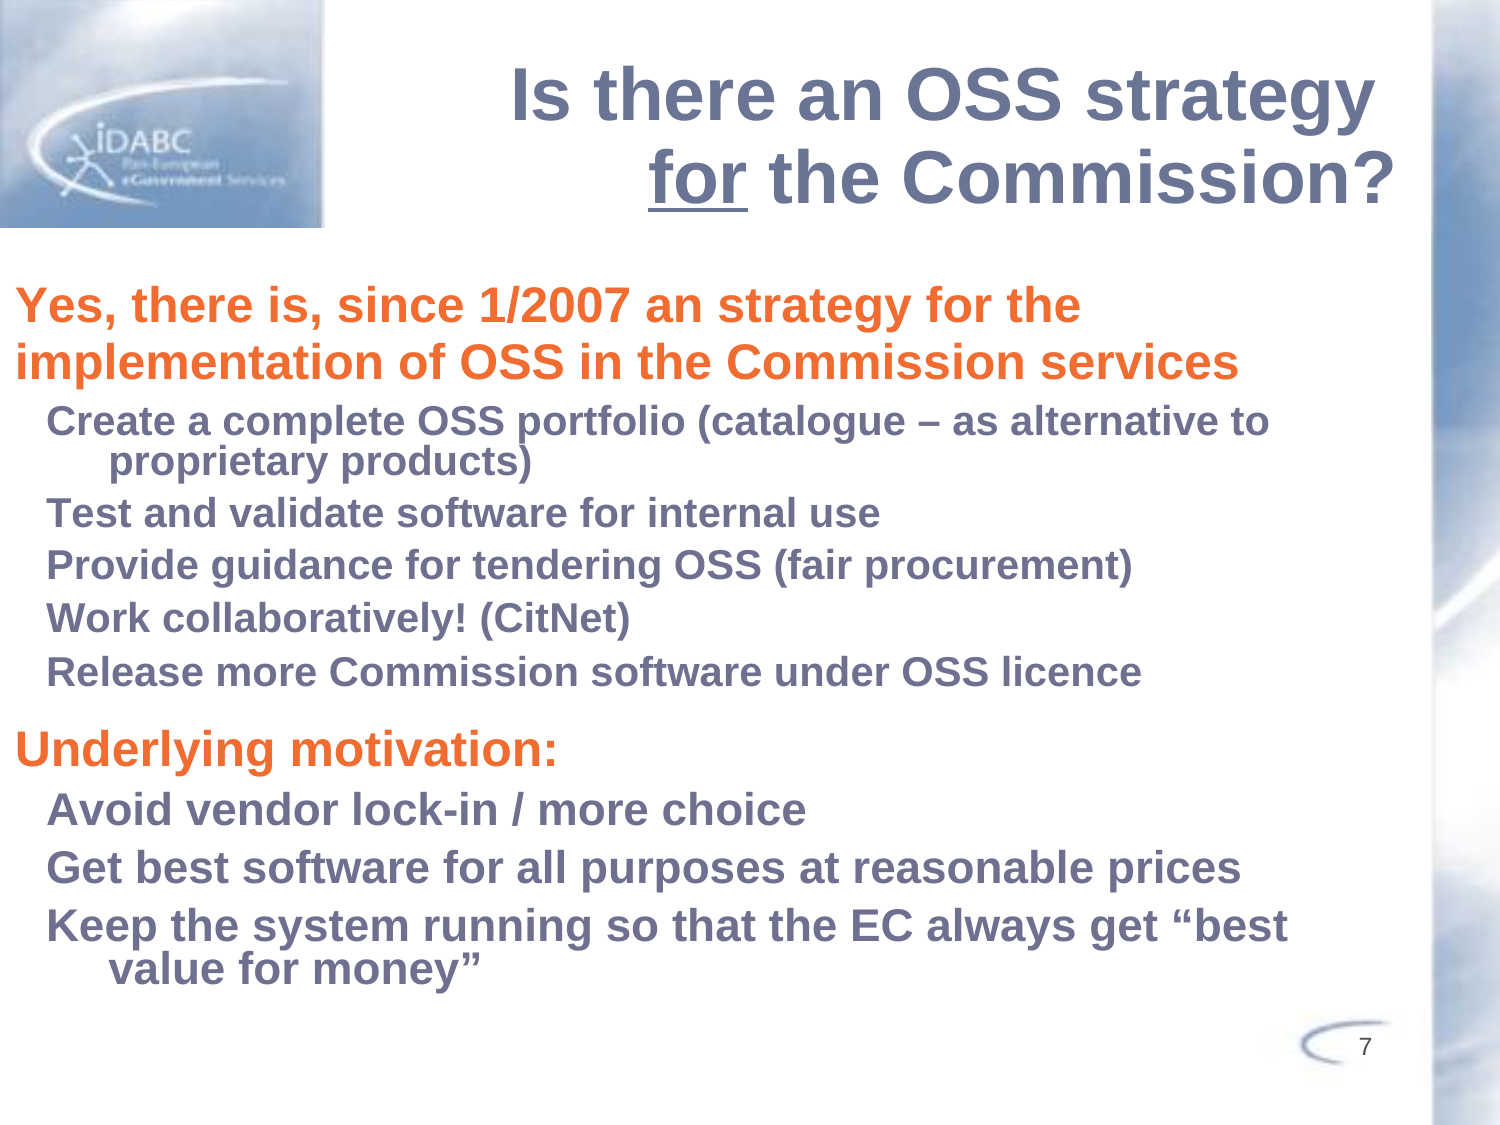

# Is there an OSS strategy for the Commission?
Yes, there is, since 1/2007 an strategy for the implementation of OSS in the Commission services
Create a complete OSS portfolio (catalogue – as alternative to proprietary products)
Test and validate software for internal use
Provide guidance for tendering OSS (fair procurement)
Work collaboratively! (CitNet)
Release more Commission software under OSS licence
Underlying motivation:
Avoid vendor lock-in / more choice
Get best software for all purposes at reasonable prices
Keep the system running so that the EC always get “best value for money”
7